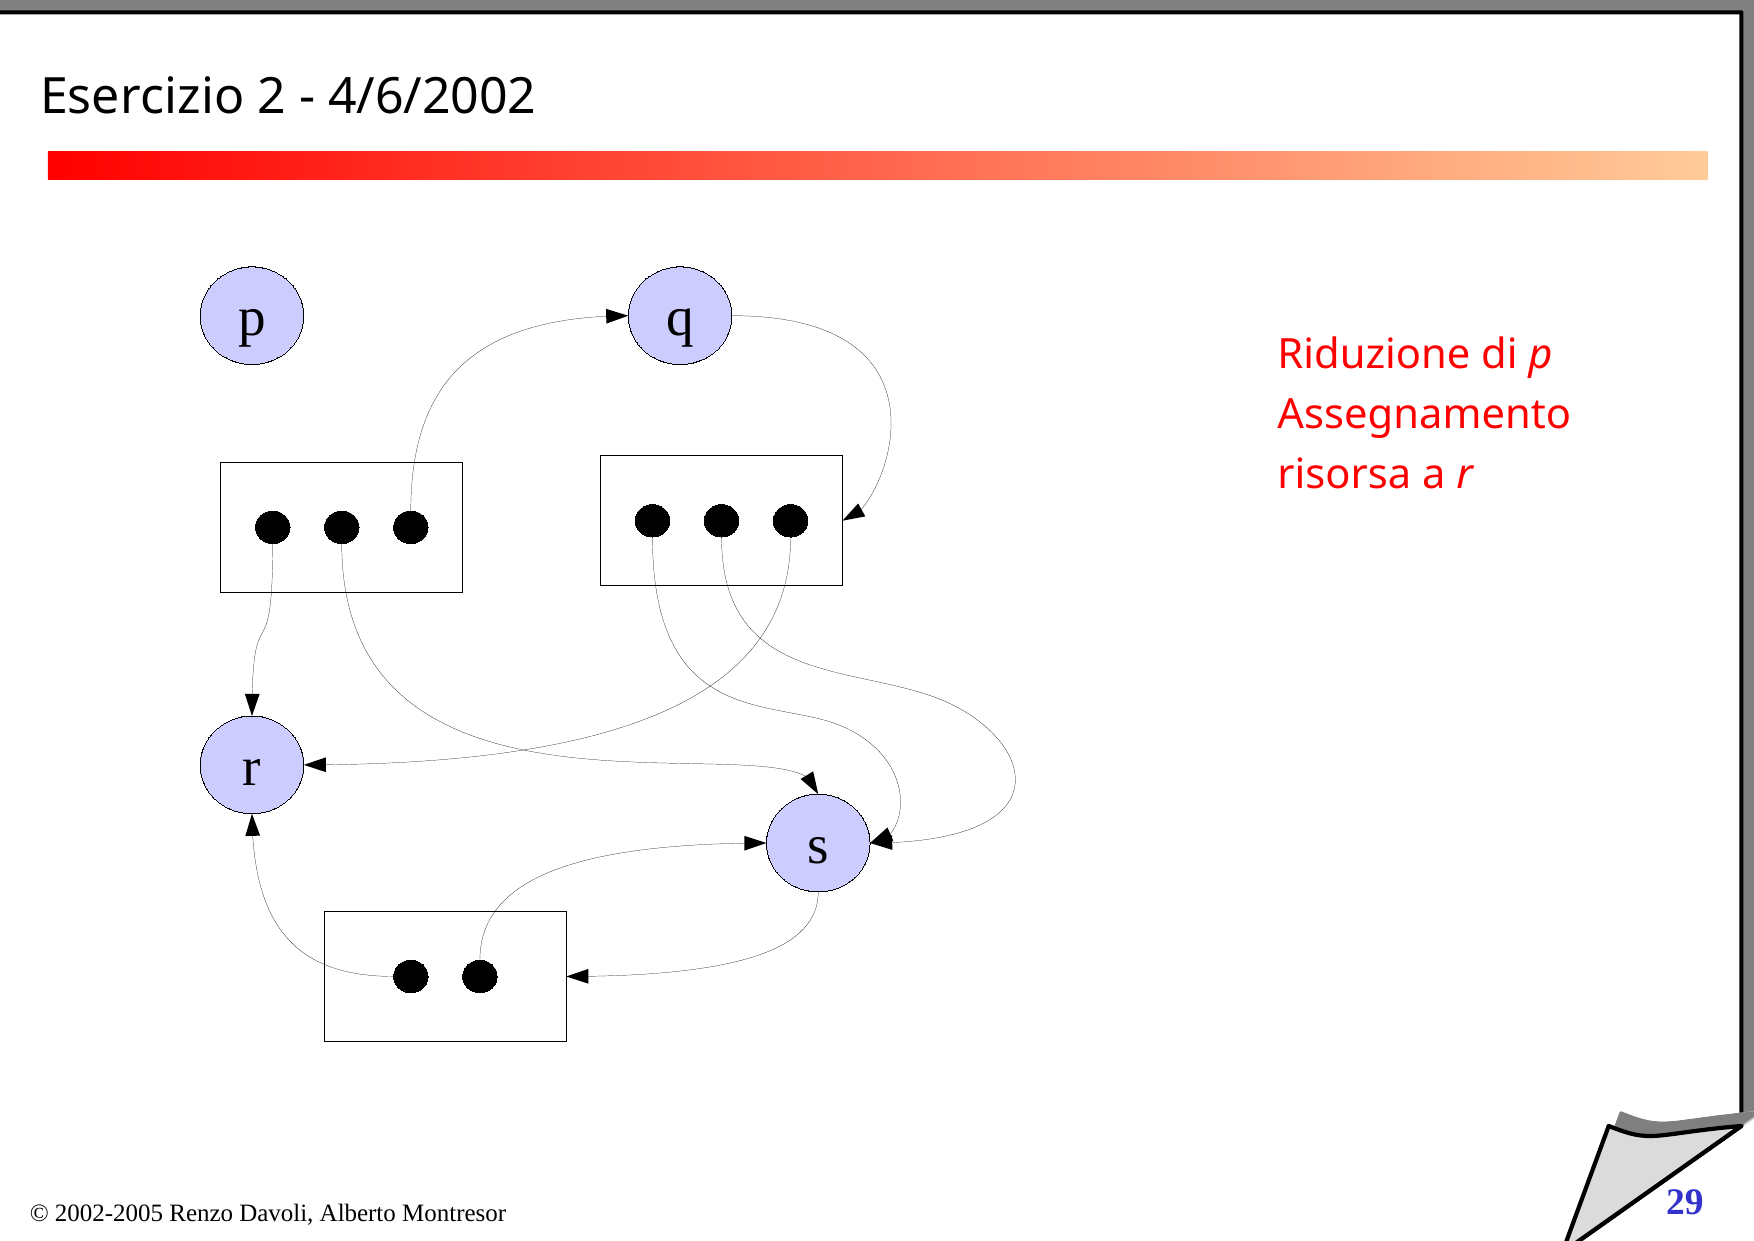

# Esercizio 2 - 4/6/2002
p
q
Riduzione di p
Assegnamento
risorsa a r
r
s